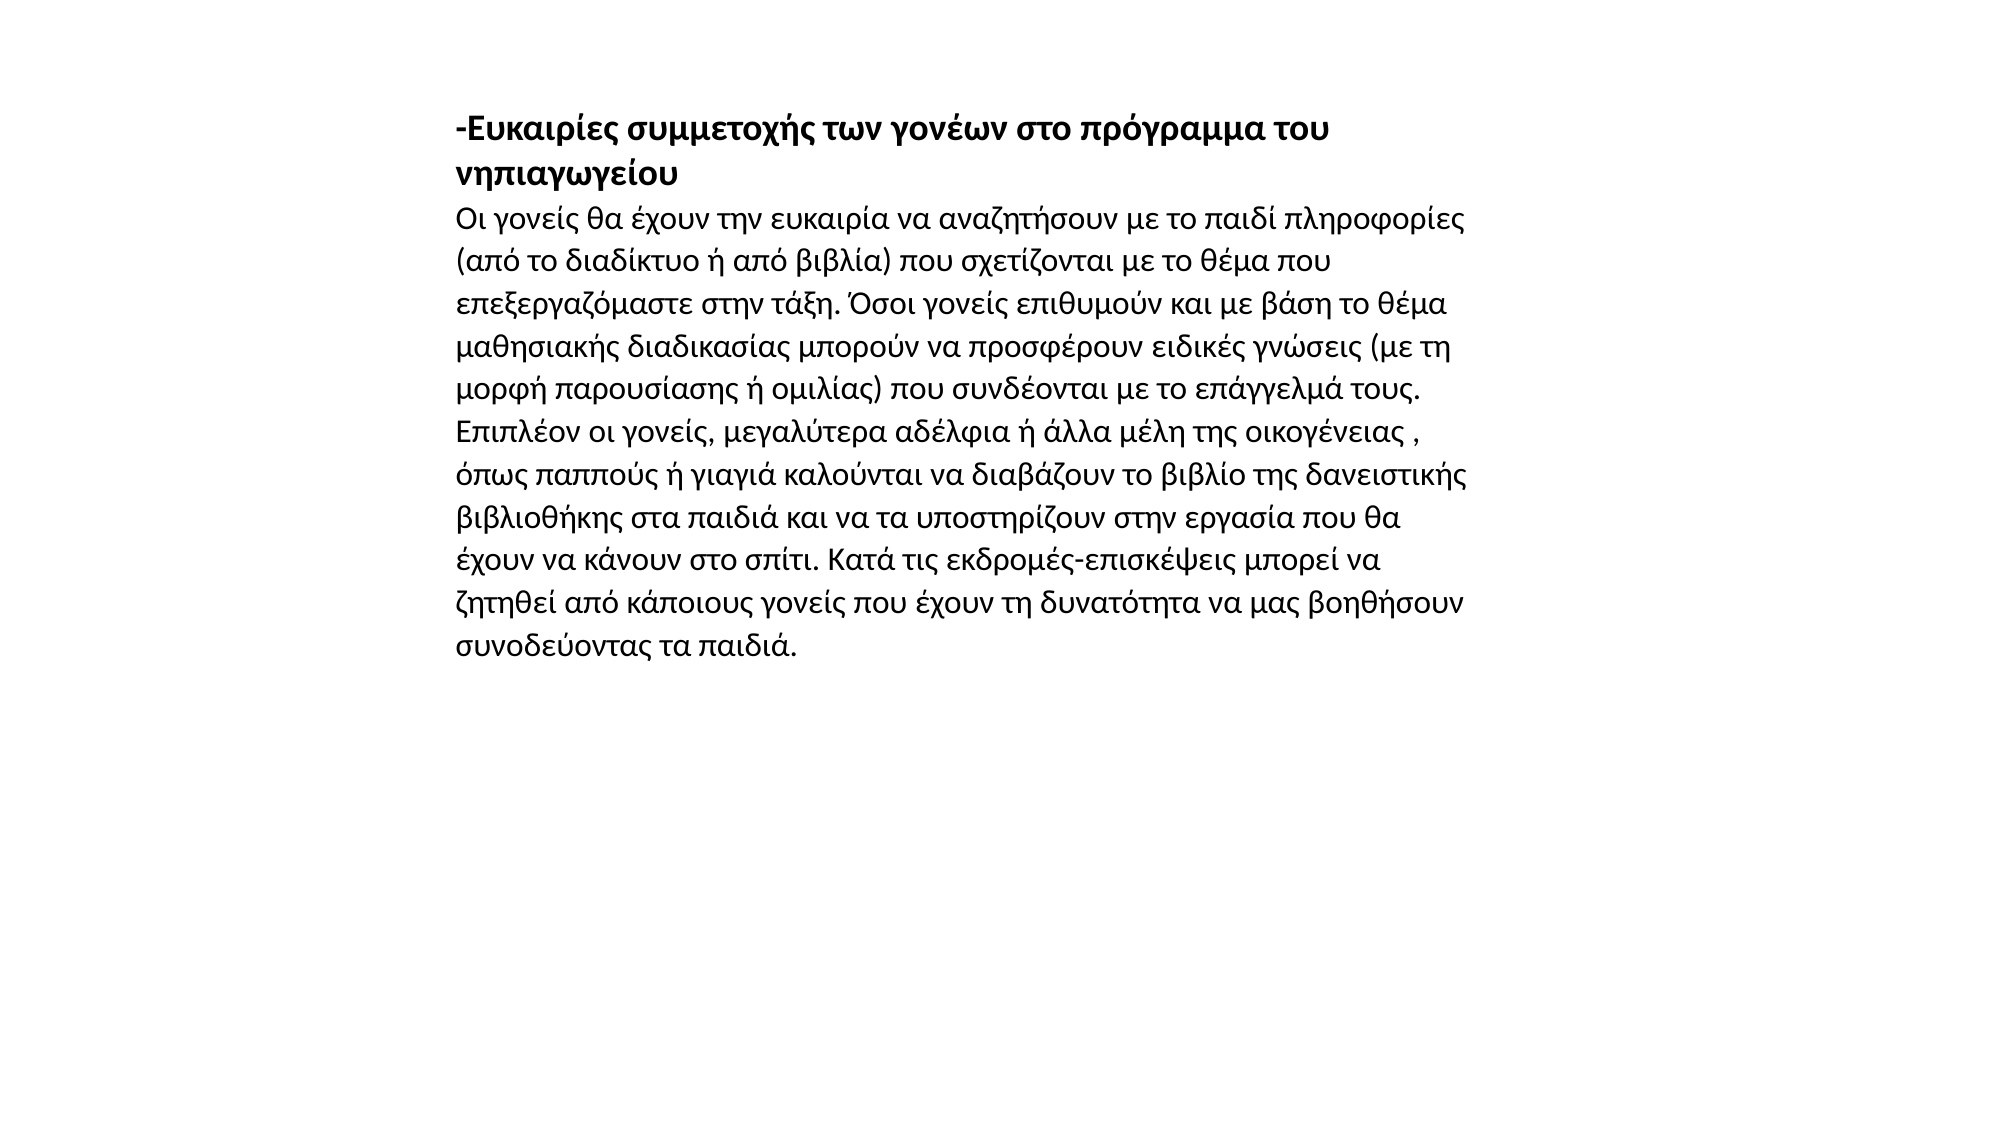

-Ευκαιρίες συμμετοχής των γονέων στο πρόγραμμα του νηπιαγωγείου
Οι γονείς θα έχουν την ευκαιρία να αναζητήσουν με το παιδί πληροφορίες (από το διαδίκτυο ή από βιβλία) που σχετίζονται με το θέμα που επεξεργαζόμαστε στην τάξη. Όσοι γονείς επιθυμούν και με βάση το θέμα μαθησιακής διαδικασίας μπορούν να προσφέρουν ειδικές γνώσεις (με τη μορφή παρουσίασης ή ομιλίας) που συνδέονται με το επάγγελμά τους. Eπιπλέον οι γονείς, μεγαλύτερα αδέλφια ή άλλα μέλη της οικογένειας , όπως παππούς ή γιαγιά καλούνται να διαβάζουν το βιβλίο της δανειστικής βιβλιοθήκης στα παιδιά και να τα υποστηρίζουν στην εργασία που θα έχουν να κάνουν στο σπίτι. Κατά τις εκδρομές-επισκέψεις μπορεί να ζητηθεί από κάποιους γονείς που έχουν τη δυνατότητα να μας βοηθήσουν συνοδεύοντας τα παιδιά.